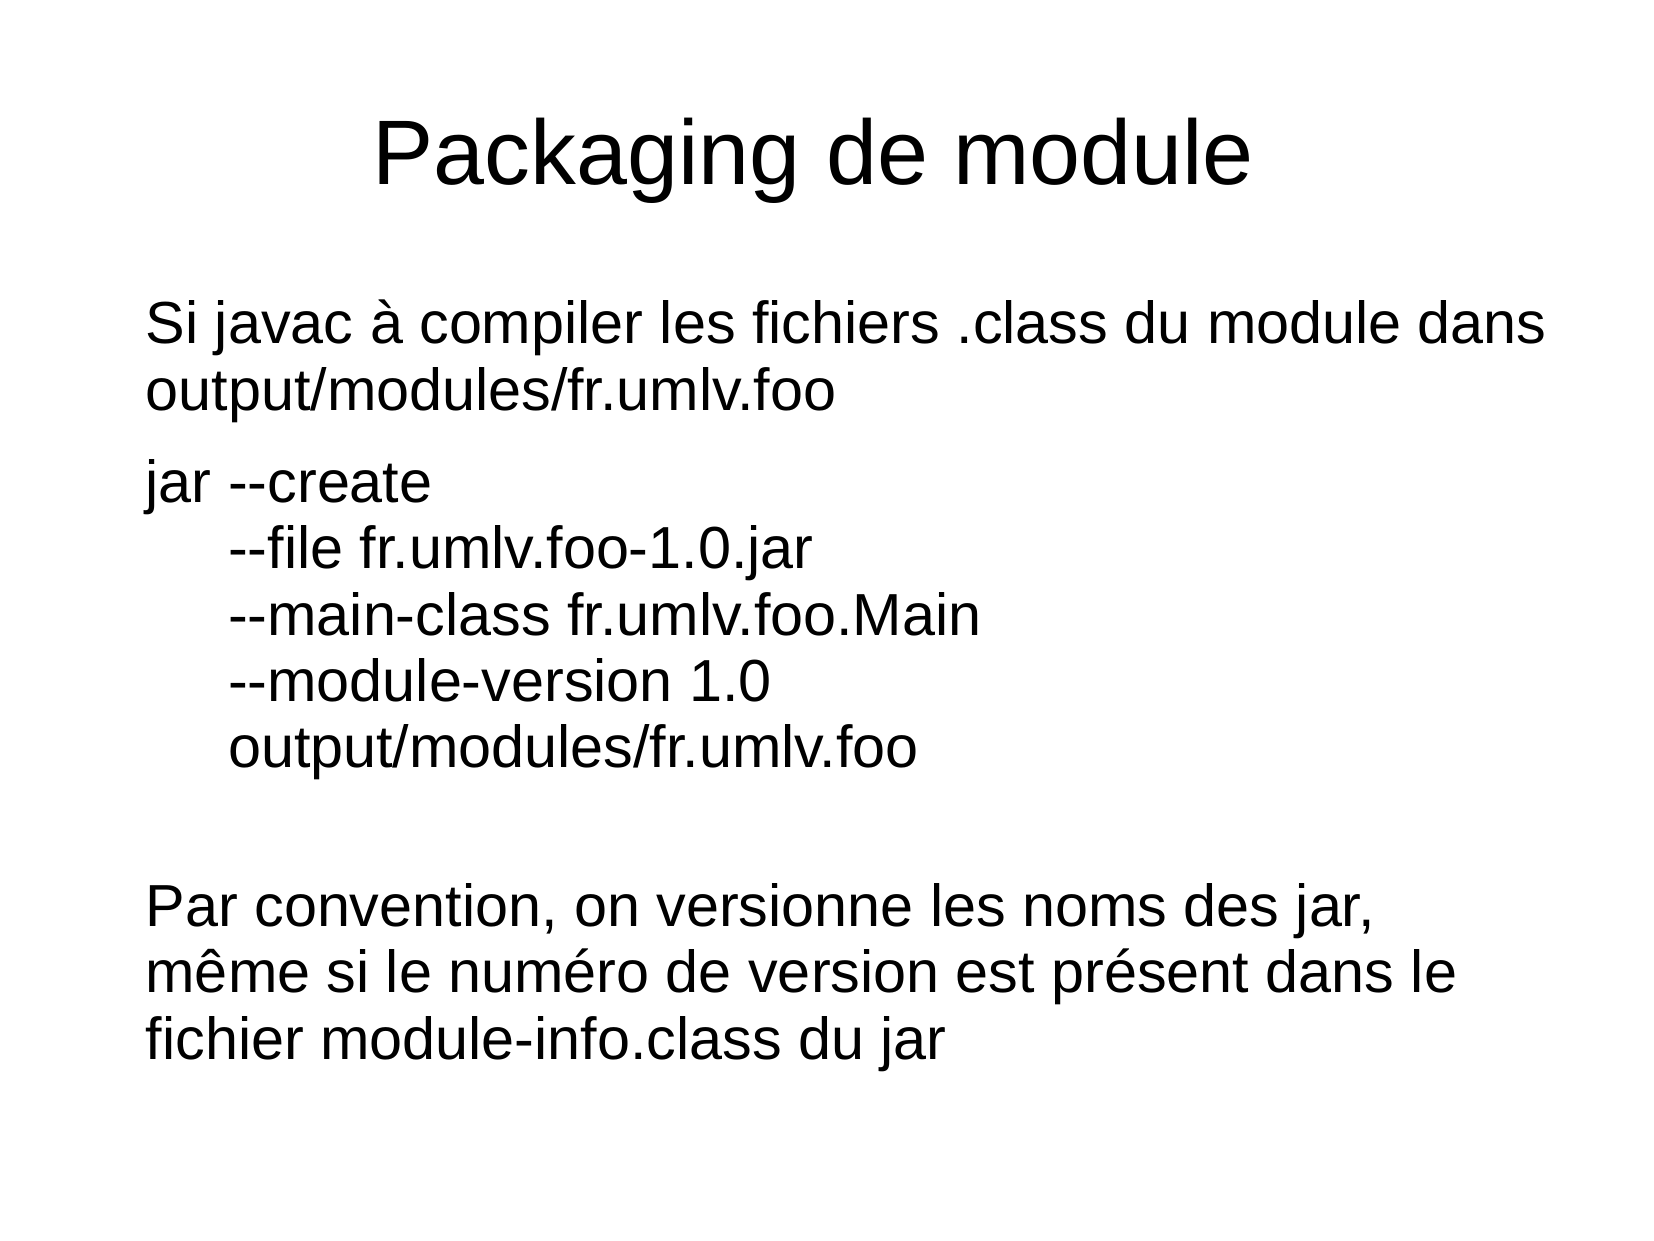

# Packaging de module
Si javac à compiler les fichiers .class du module dans output/modules/fr.umlv.foo
jar --create
 --file fr.umlv.foo-1.0.jar
 --main-class fr.umlv.foo.Main
 --module-version 1.0
 output/modules/fr.umlv.foo
Par convention, on versionne les noms des jar,
même si le numéro de version est présent dans le fichier module-info.class du jar